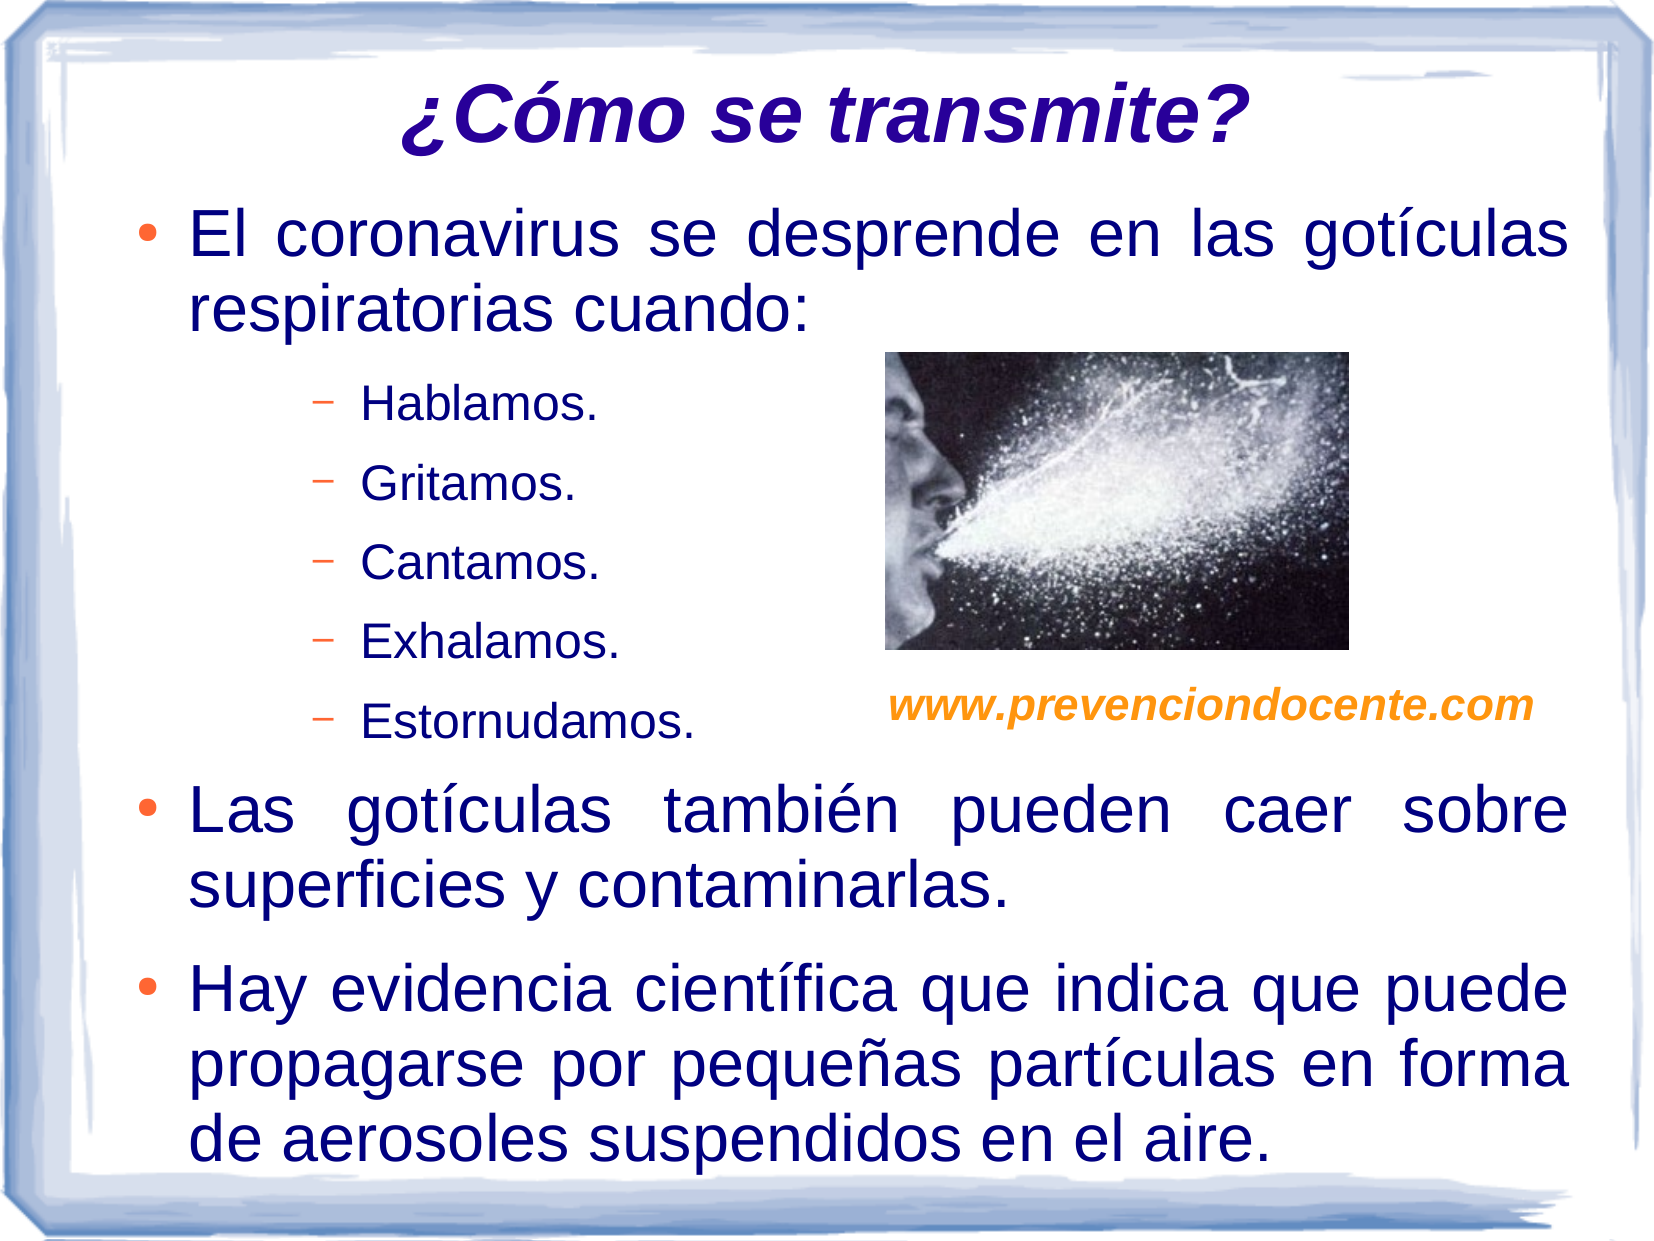

# ¿Cómo se transmite?
El coronavirus se desprende en las gotículas respiratorias cuando:
Hablamos.
Gritamos.
Cantamos.
Exhalamos.
Estornudamos.
Las gotículas también pueden caer sobre superficies y contaminarlas.
Hay evidencia científica que indica que puede propagarse por pequeñas partículas en forma de aerosoles suspendidos en el aire.
www.prevenciondocente.com